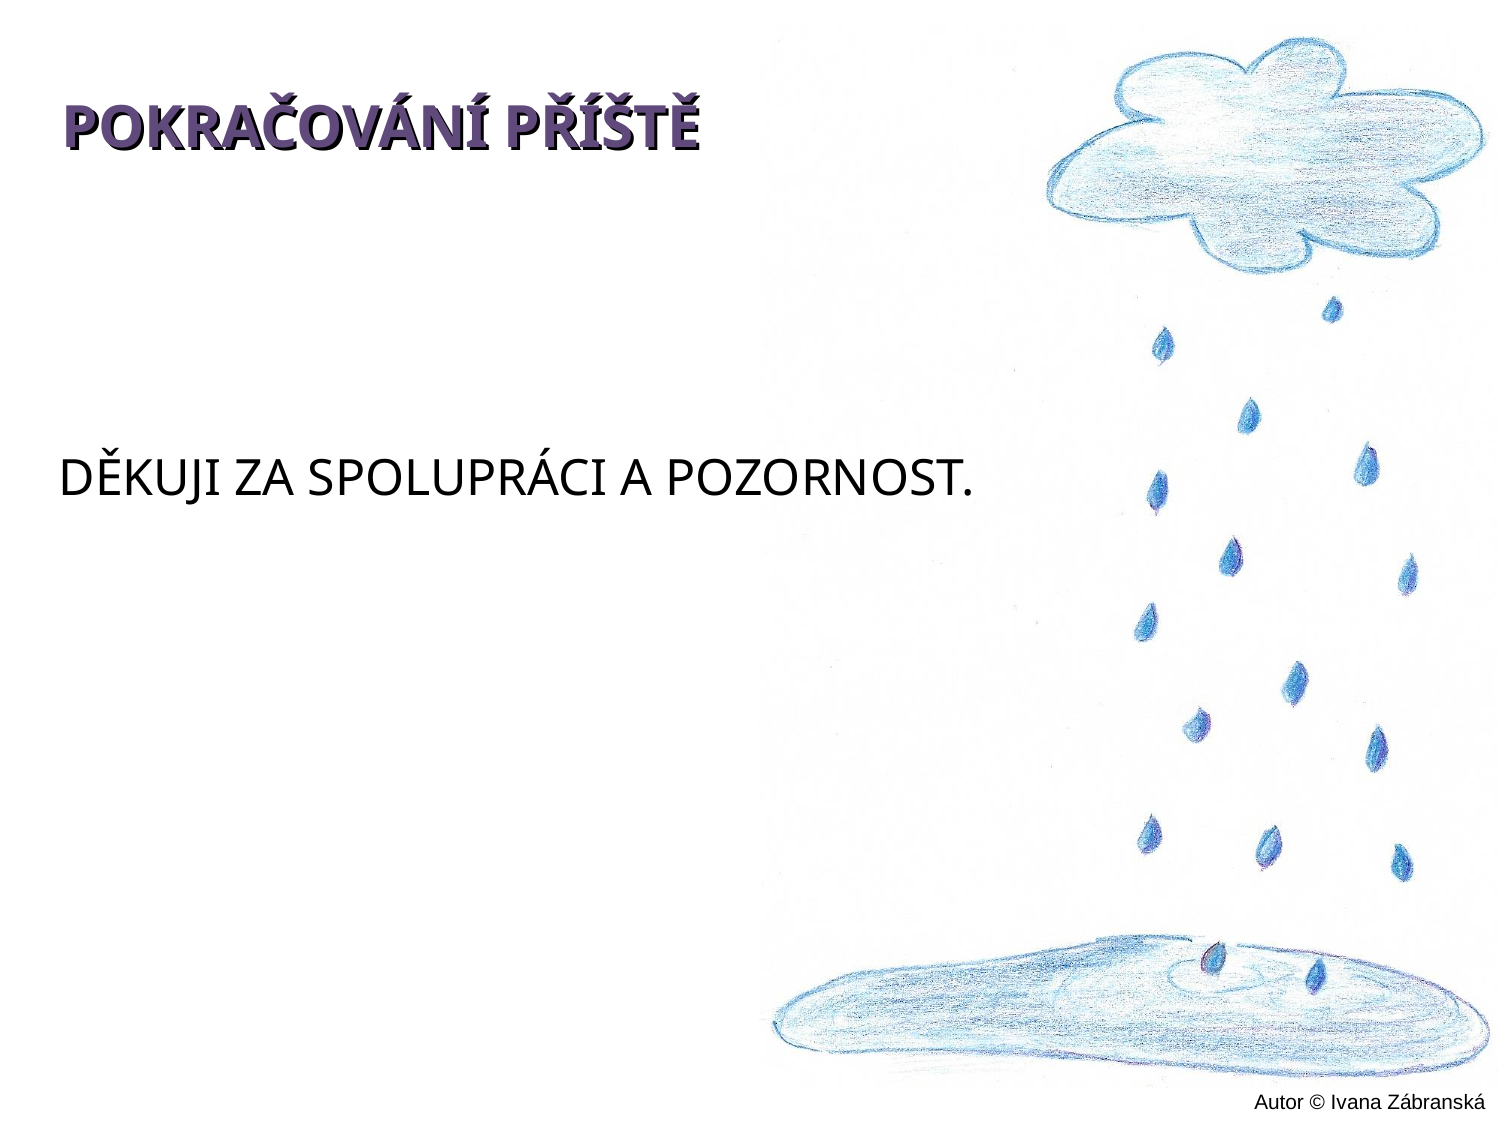

# POKRAČOVÁNÍ PŘÍŠTĚ
DĚKUJI ZA SPOLUPRÁCI A POZORNOST.
Autor © Ivana Zábranská